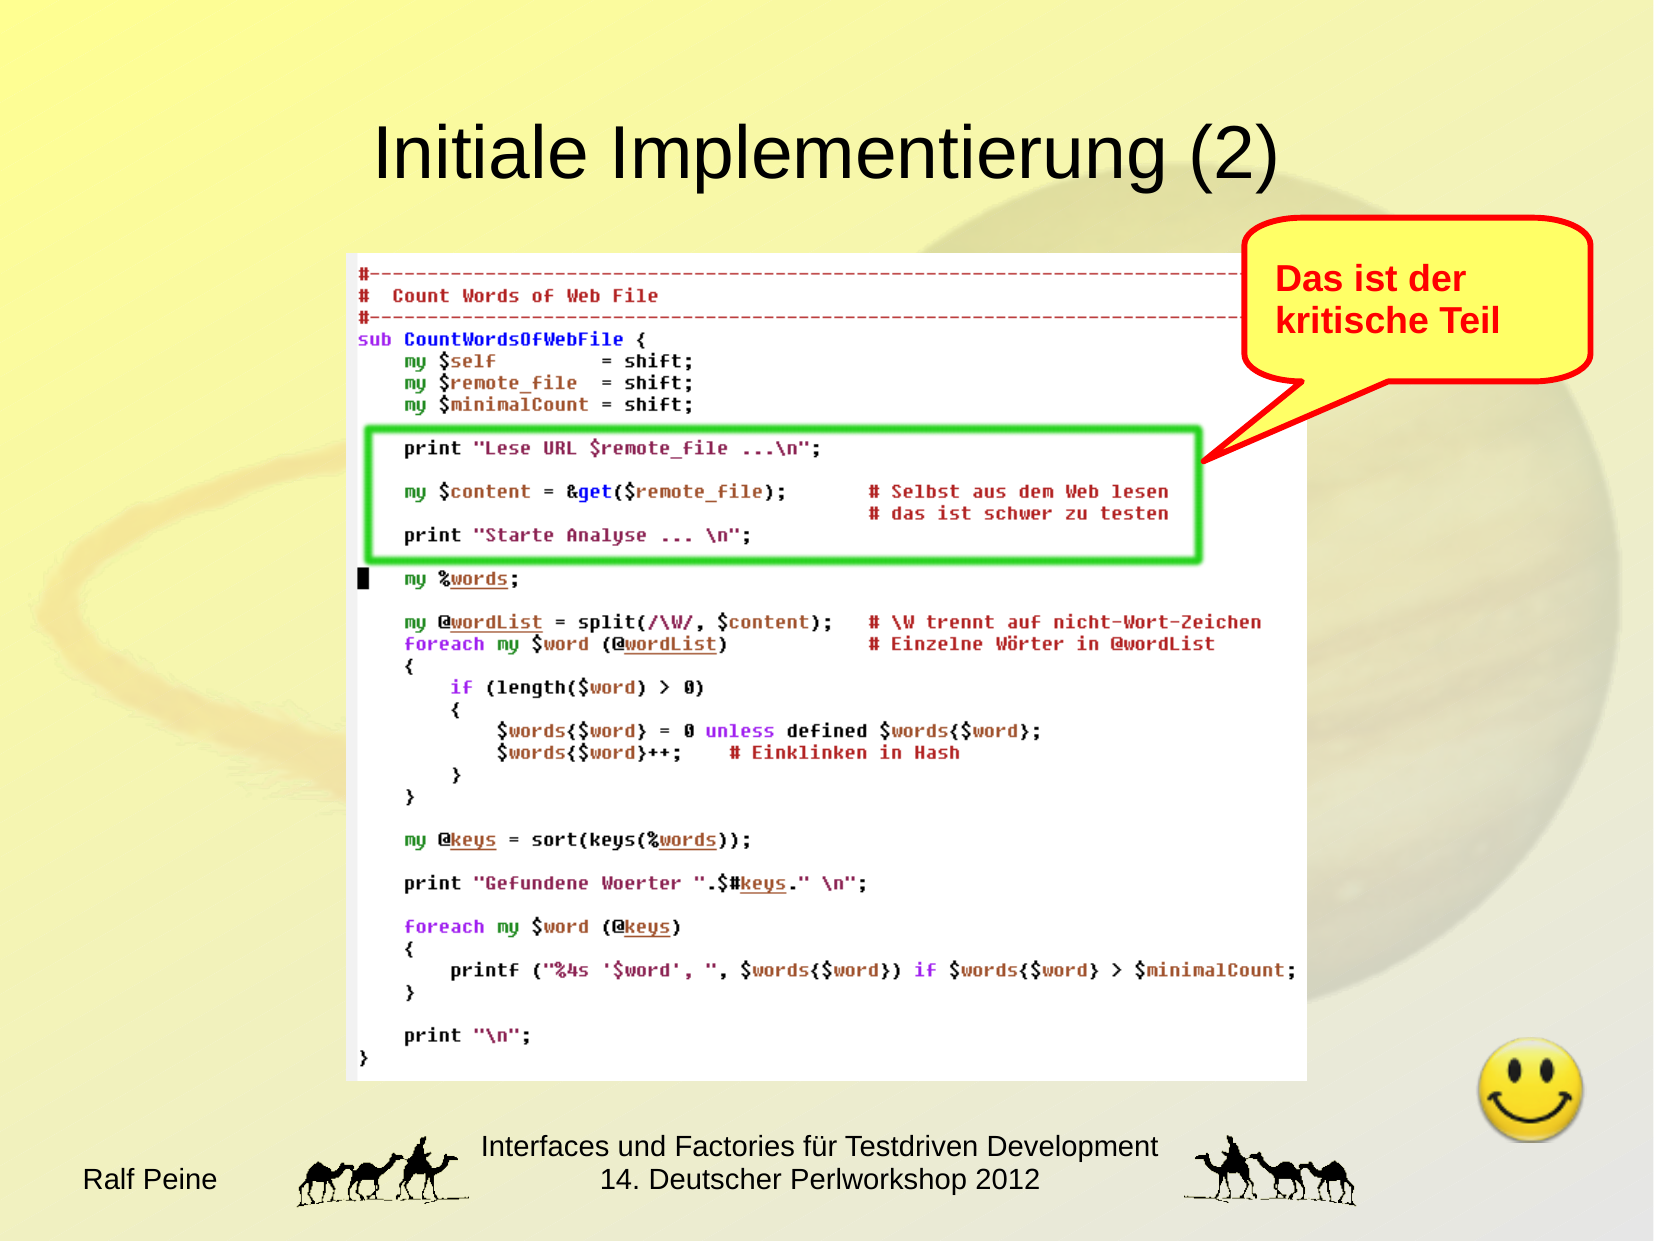

# Initiale Implementierung (2)
Das ist der
kritische Teil